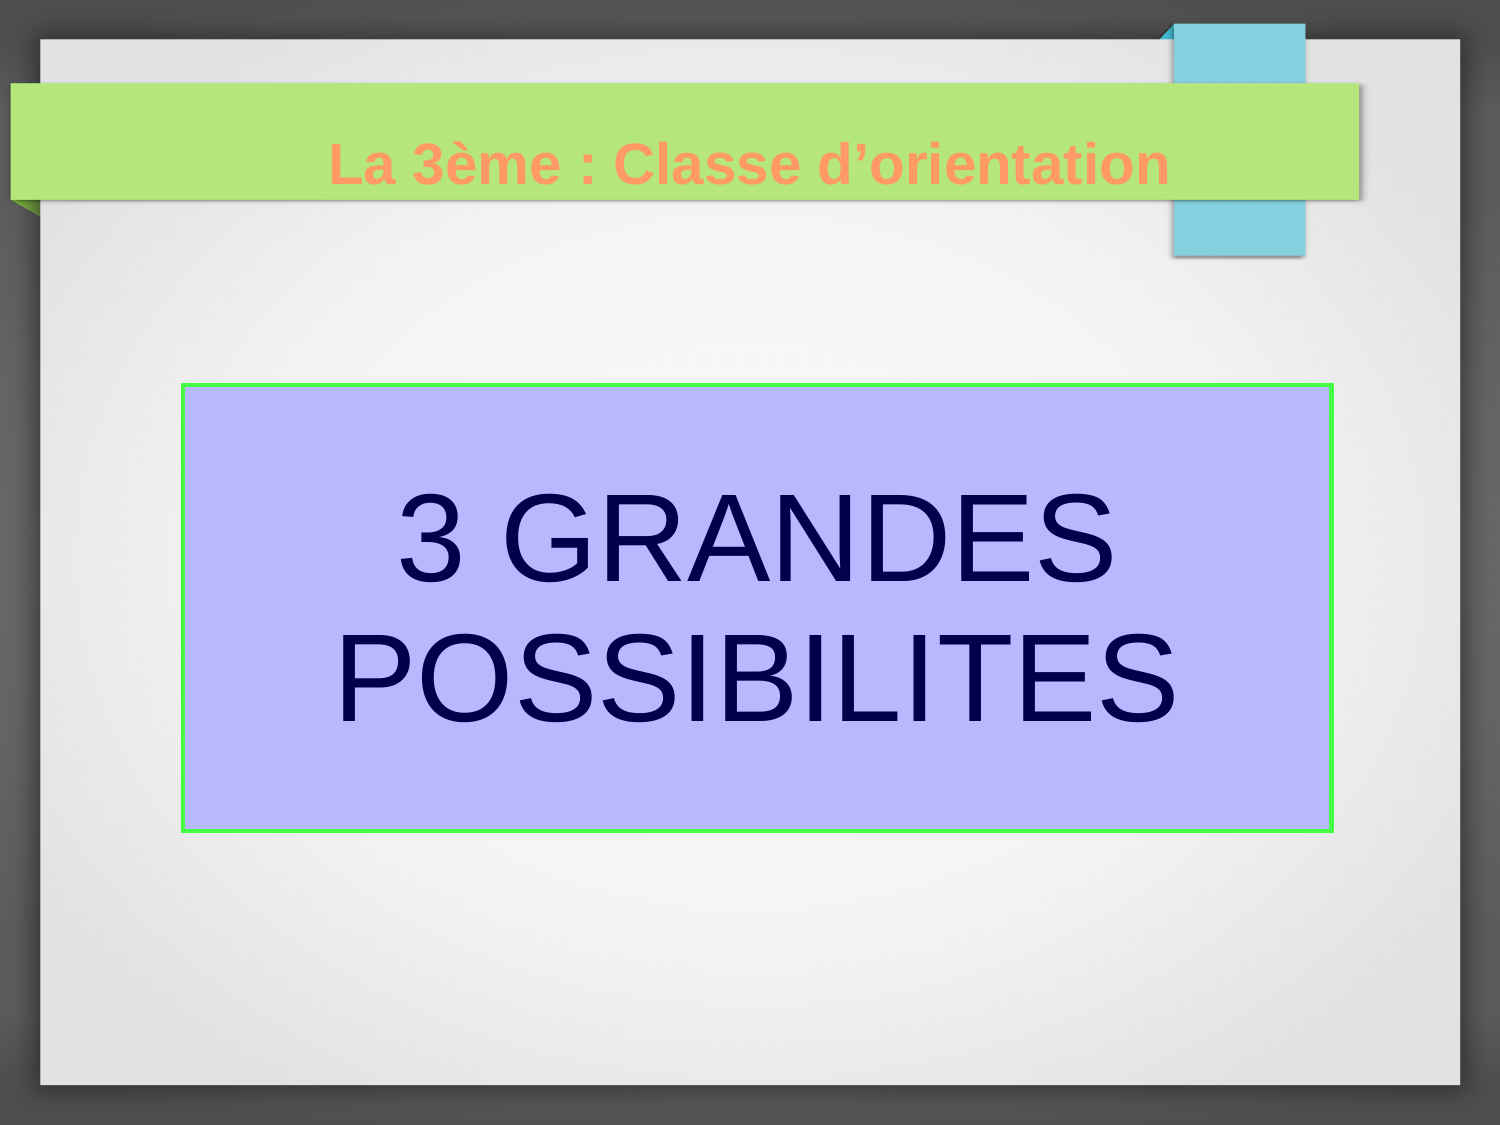

# La 3ème : Classe d’orientation
3 GRANDES POSSIBILITES